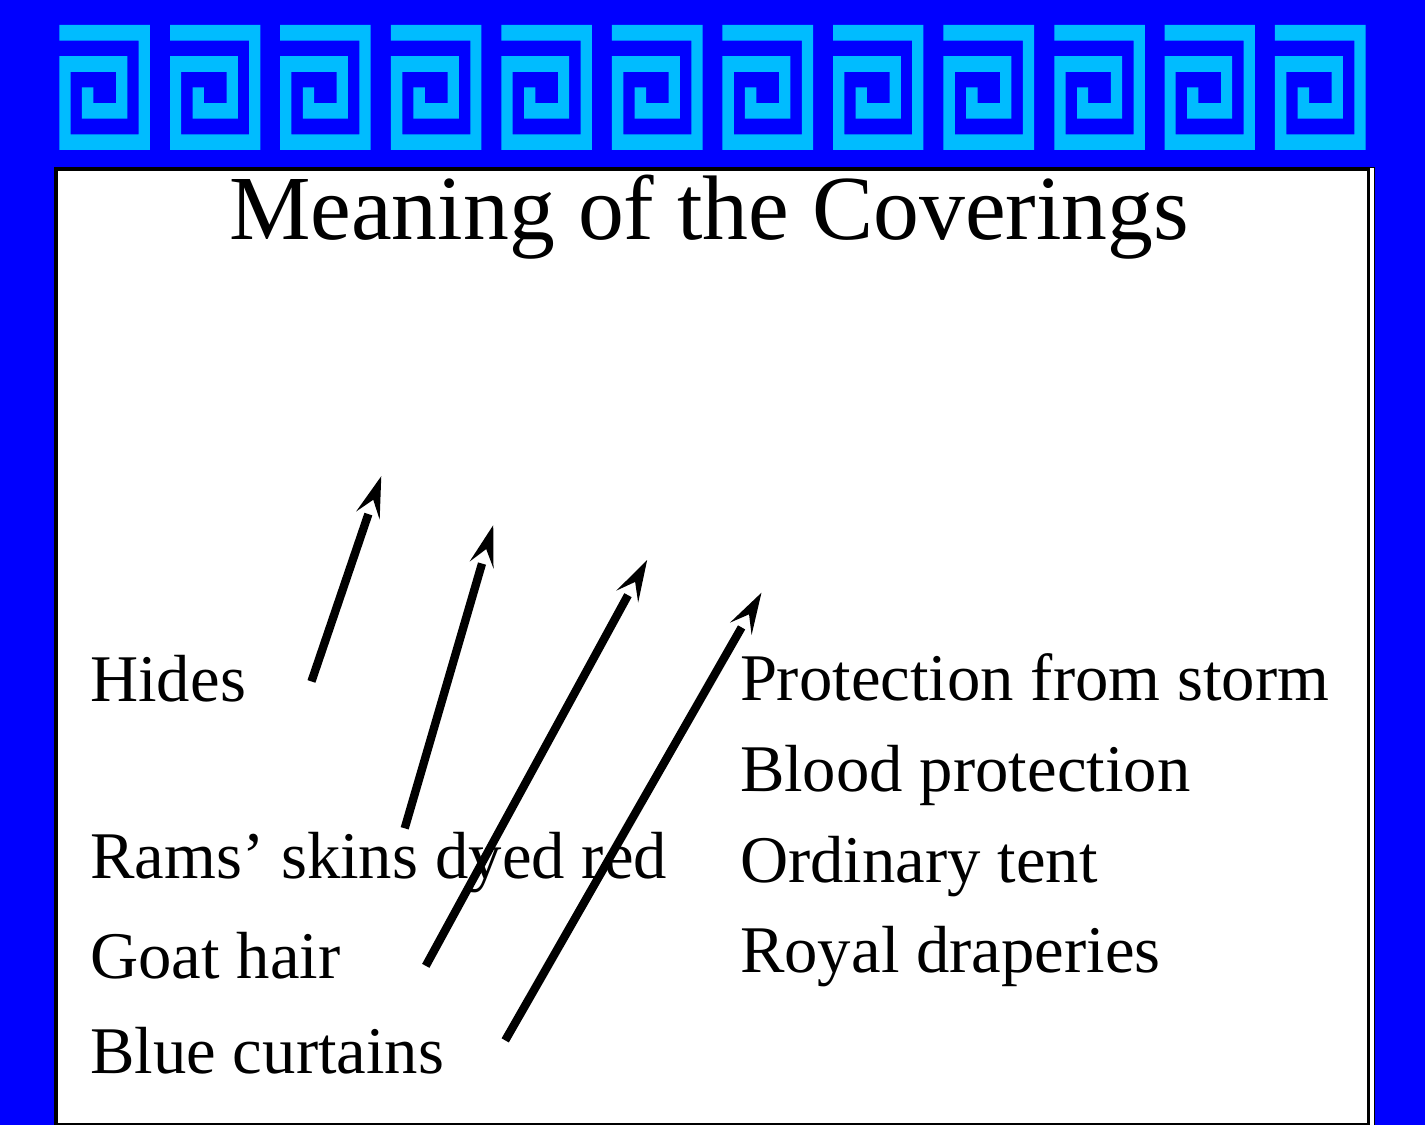

# Meaning of the Coverings
Hides
Rams’ skins dyed red
Goat hair
Blue curtains
Protection from storm
Blood protection
Ordinary tent
Royal draperies